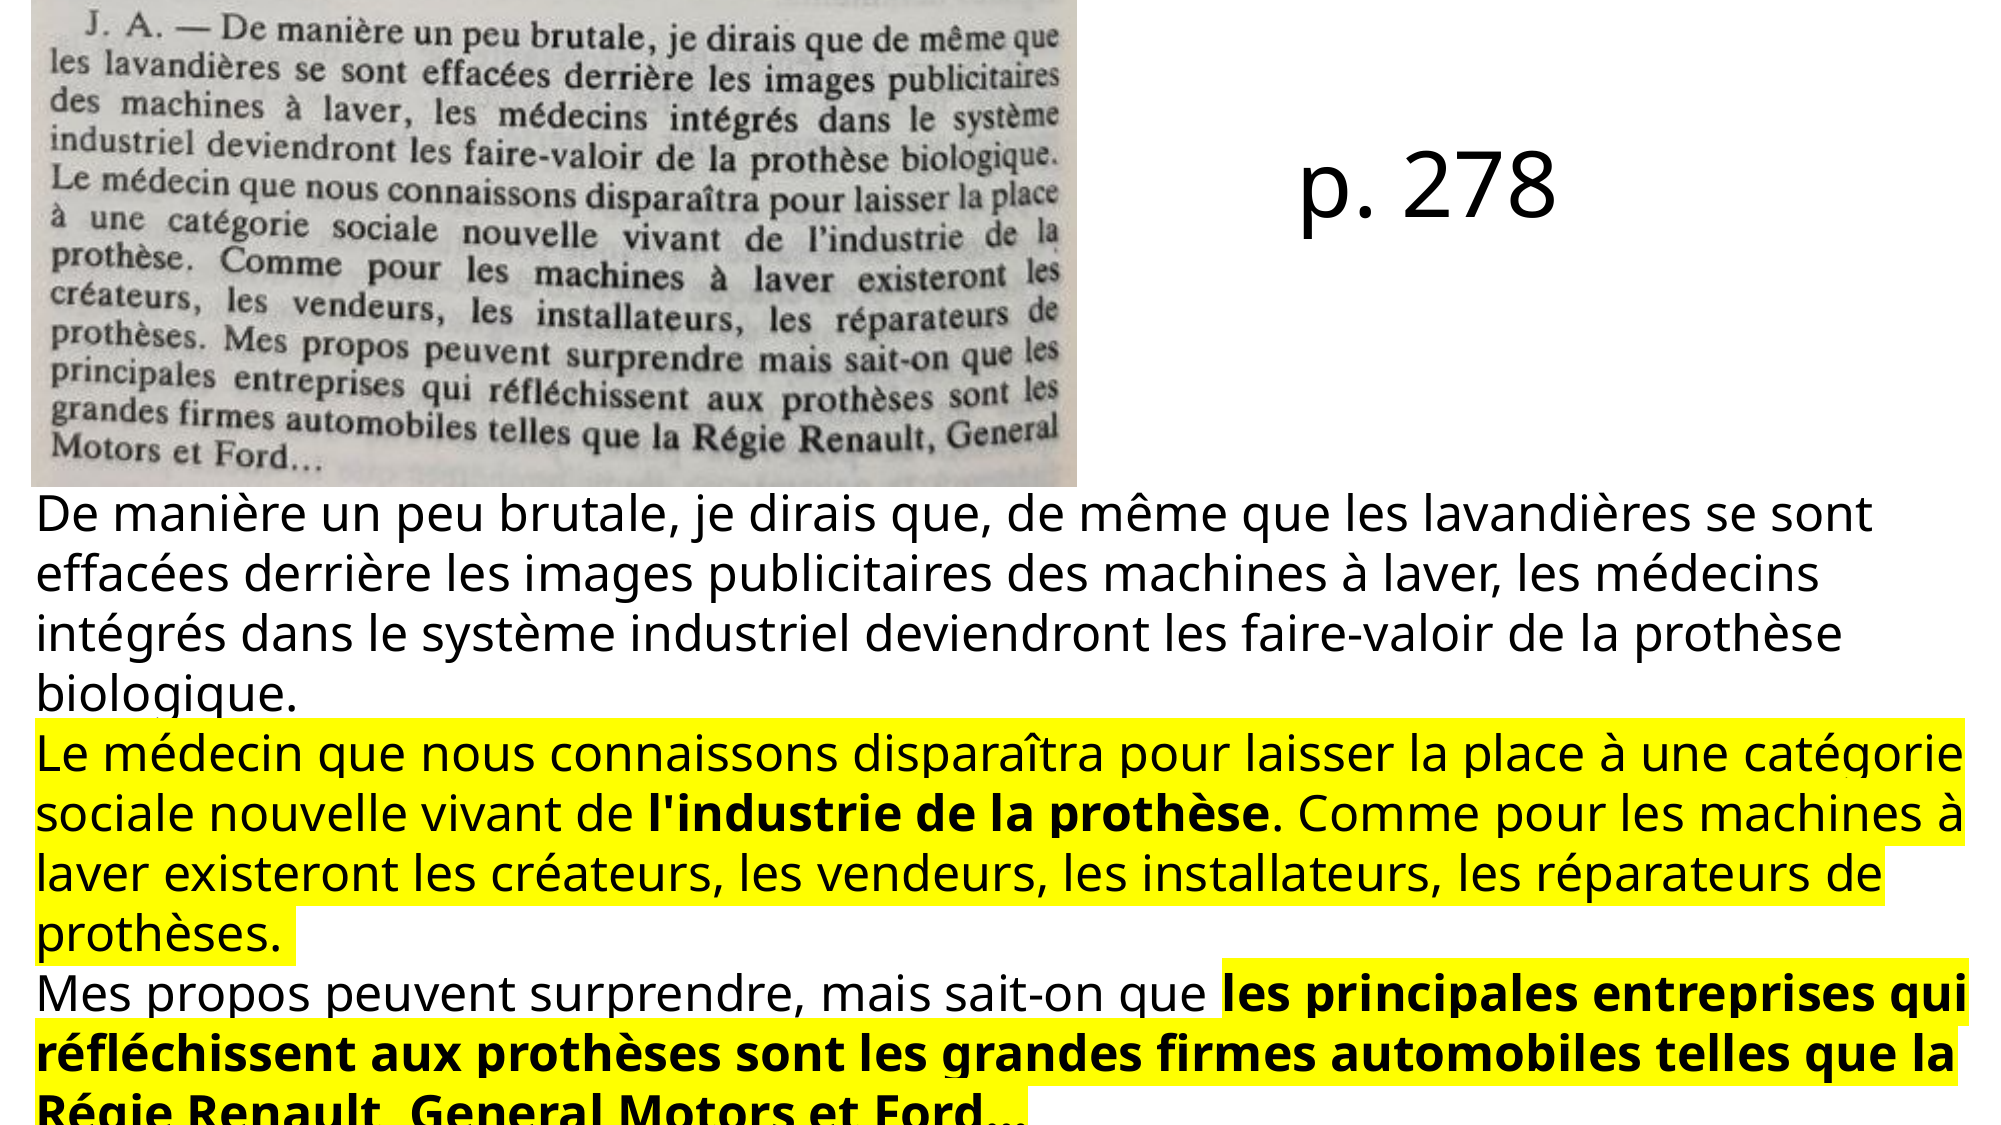

# p. 278
De manière un peu brutale, je dirais que, de même que les lavandières se sont effacées derrière les images publicitaires des machines à laver, les médecins intégrés dans le système industriel deviendront les faire-valoir de la prothèse biologique.
Le médecin que nous connaissons disparaîtra pour laisser la place à une catégorie sociale nouvelle vivant de l'industrie de la prothèse. Comme pour les machines à laver existeront les créateurs, les vendeurs, les installateurs, les réparateurs de prothèses.
Mes propos peuvent surprendre, mais sait-on que les principales entreprises qui réfléchissent aux prothèses sont les grandes firmes automobiles telles que la Régie Renault, General Motors et Ford…